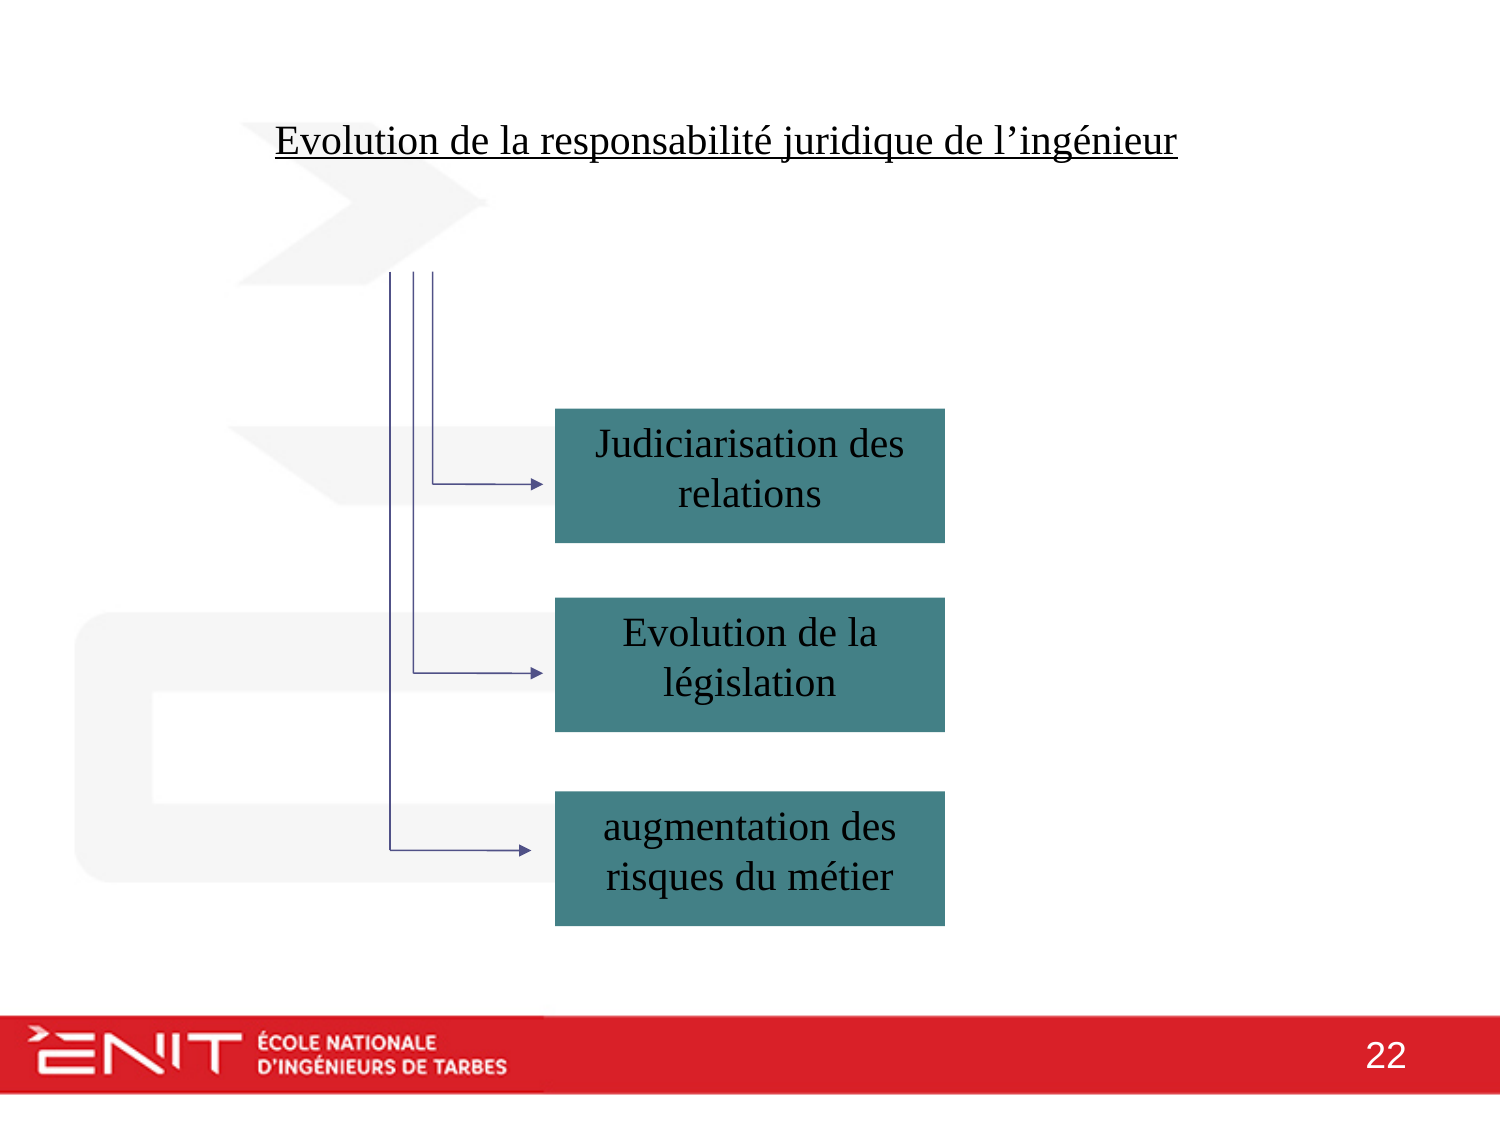

Evolution de la responsabilité juridique de l’ingénieur
Judiciarisation des relations
Evolution de la législation
augmentation des risques du métier